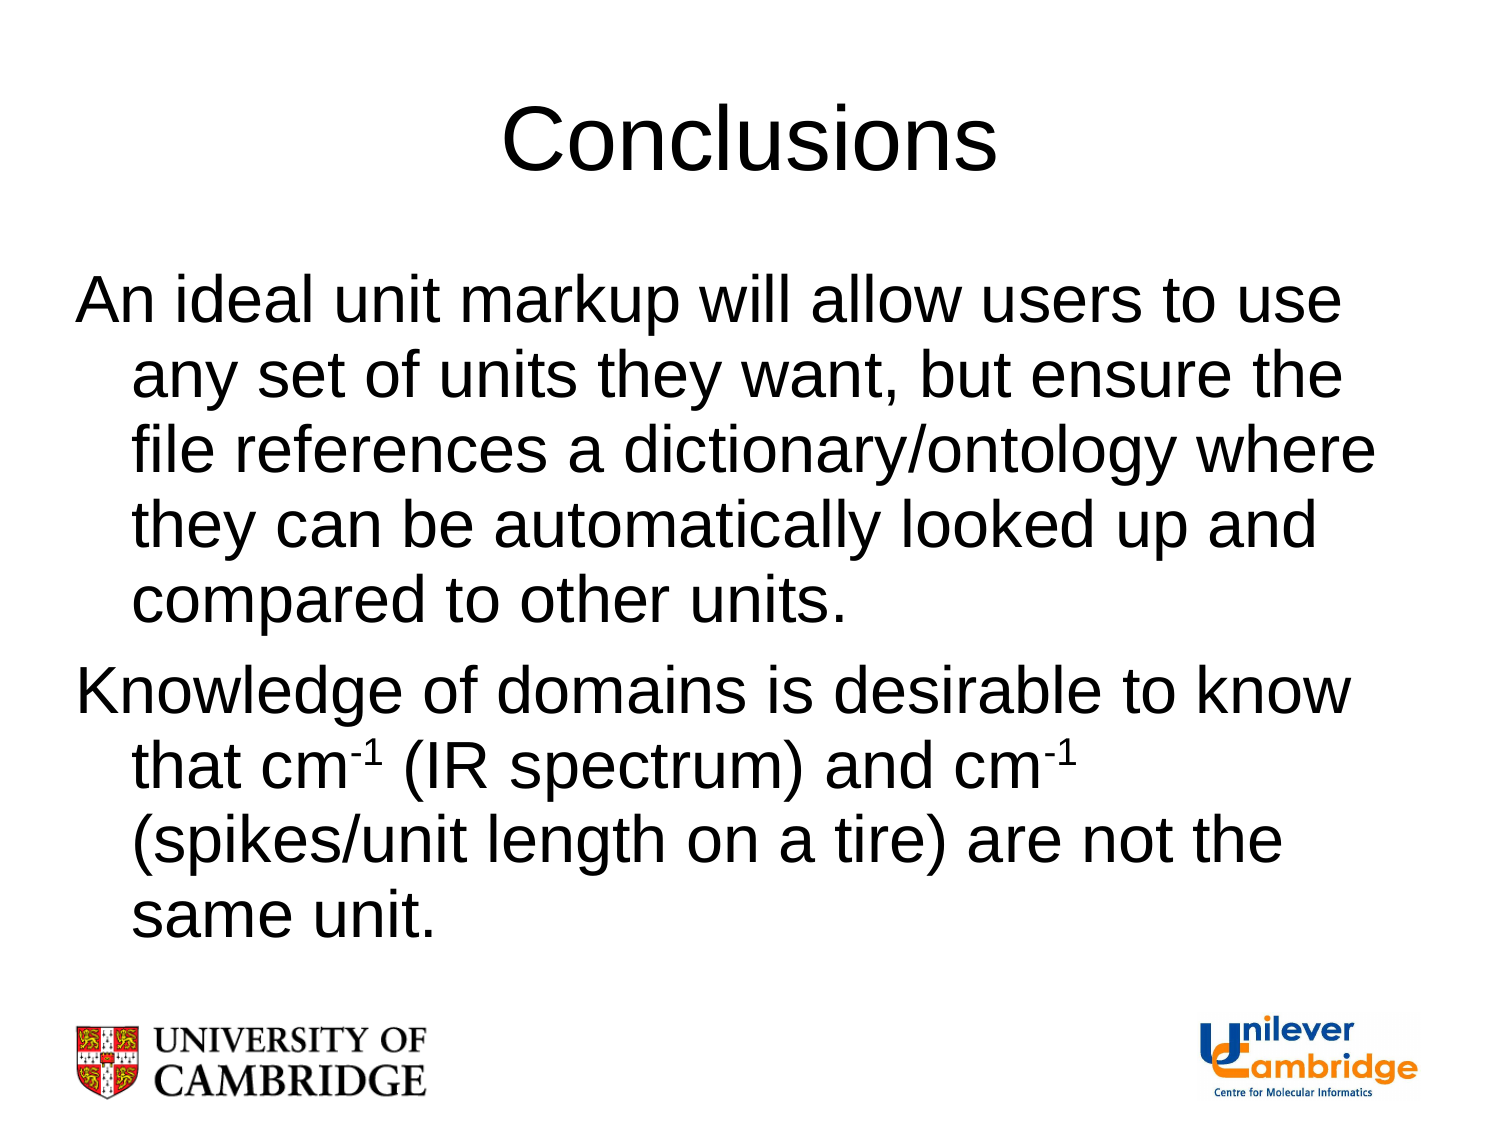

# Conclusions
An ideal unit markup will allow users to use any set of units they want, but ensure the file references a dictionary/ontology where they can be automatically looked up and compared to other units.
Knowledge of domains is desirable to know that cm-1 (IR spectrum) and cm-1 (spikes/unit length on a tire) are not the same unit.